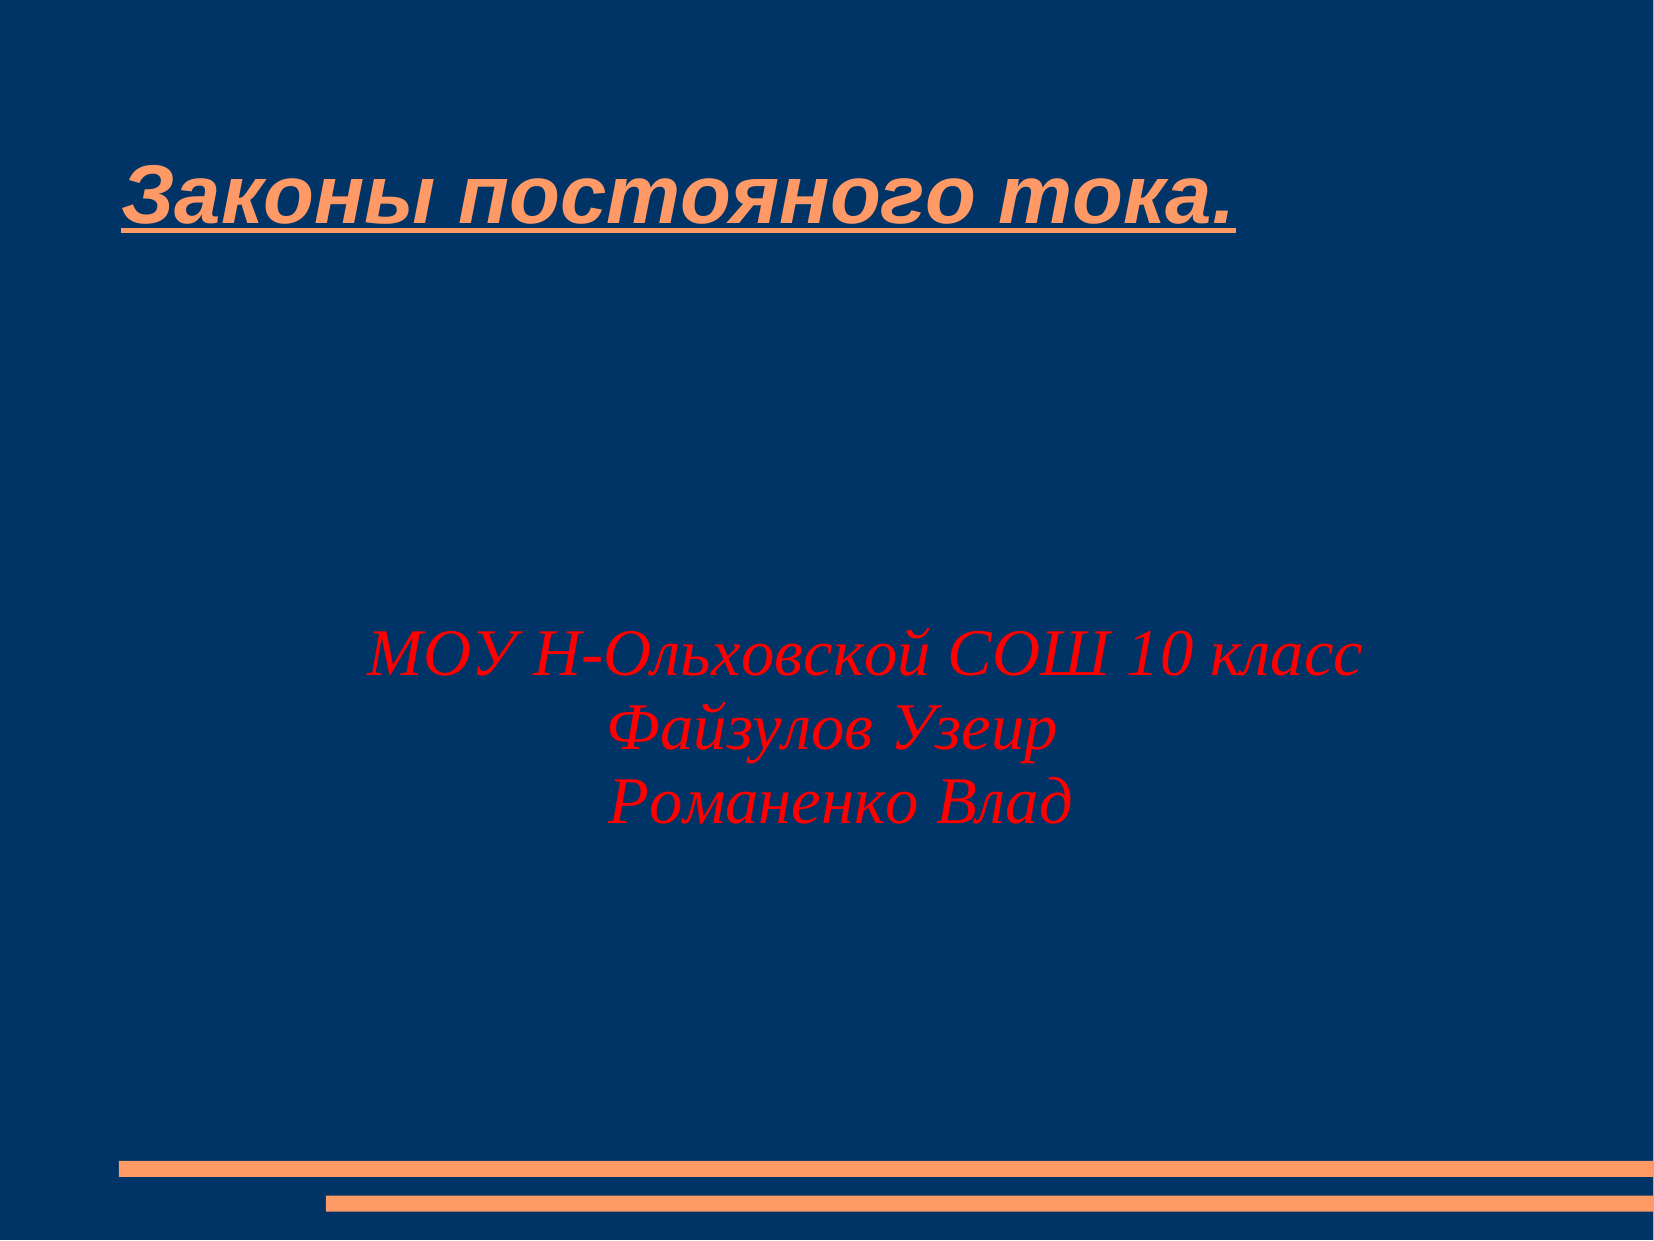

# Законы постояного тока.
 МОУ Н-Ольховской СОШ 10 класс
Файзулов Узеир
Романенко Влад